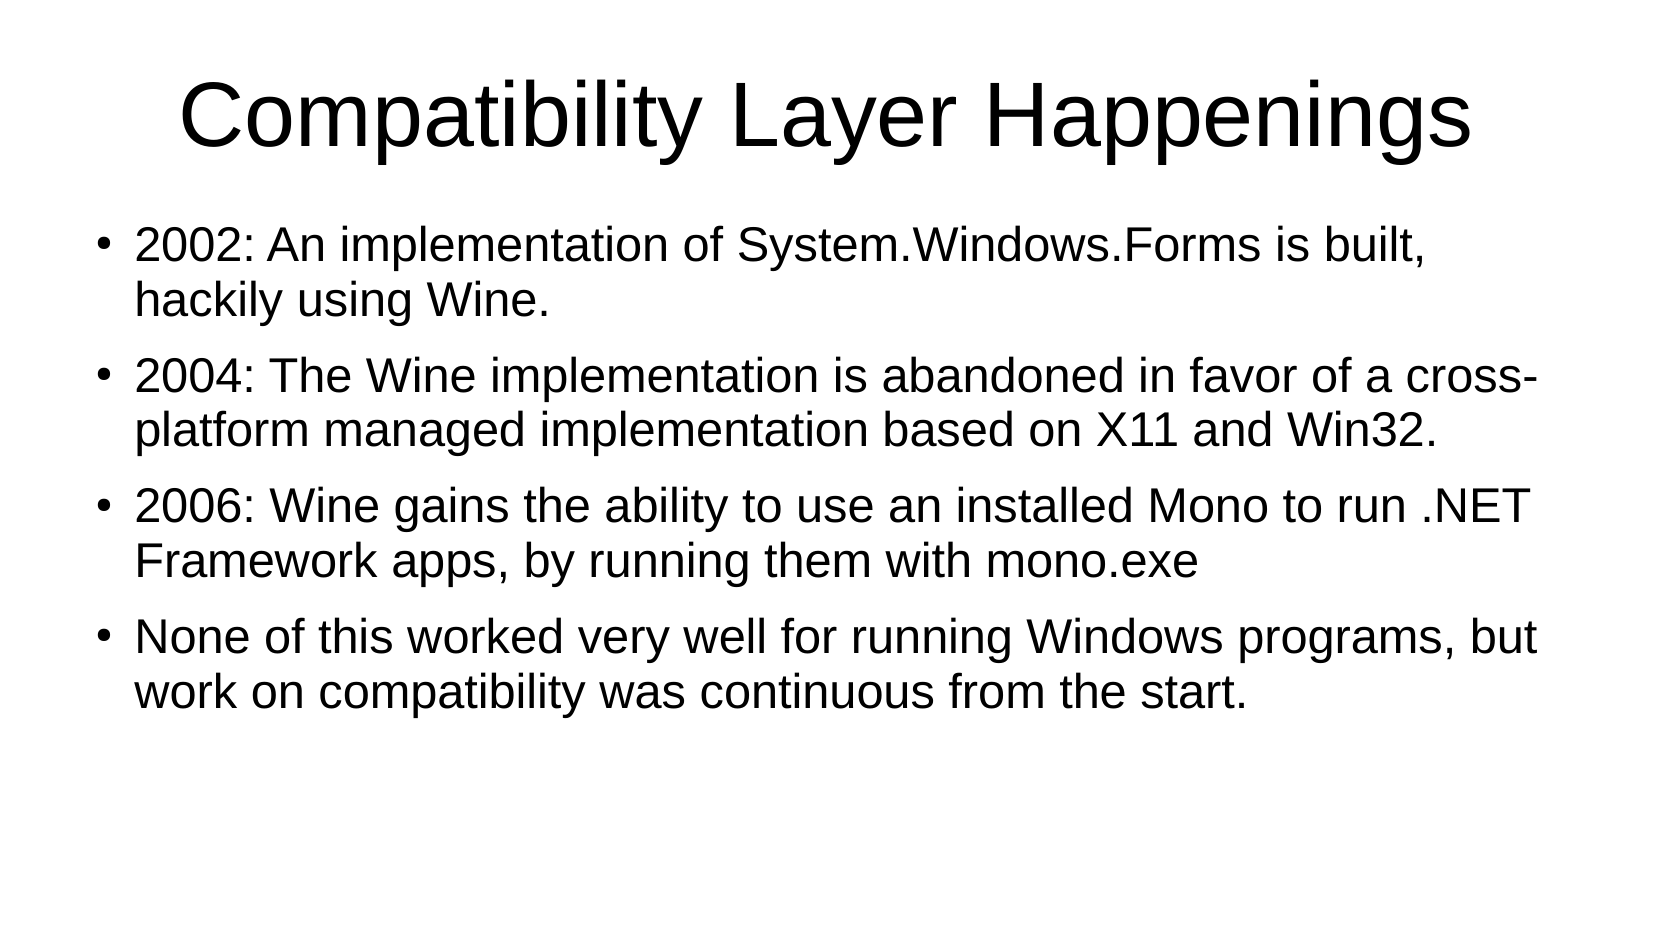

# Compatibility Layer Happenings
2002: An implementation of System.Windows.Forms is built, hackily using Wine.
2004: The Wine implementation is abandoned in favor of a cross-platform managed implementation based on X11 and Win32.
2006: Wine gains the ability to use an installed Mono to run .NET Framework apps, by running them with mono.exe
None of this worked very well for running Windows programs, but work on compatibility was continuous from the start.